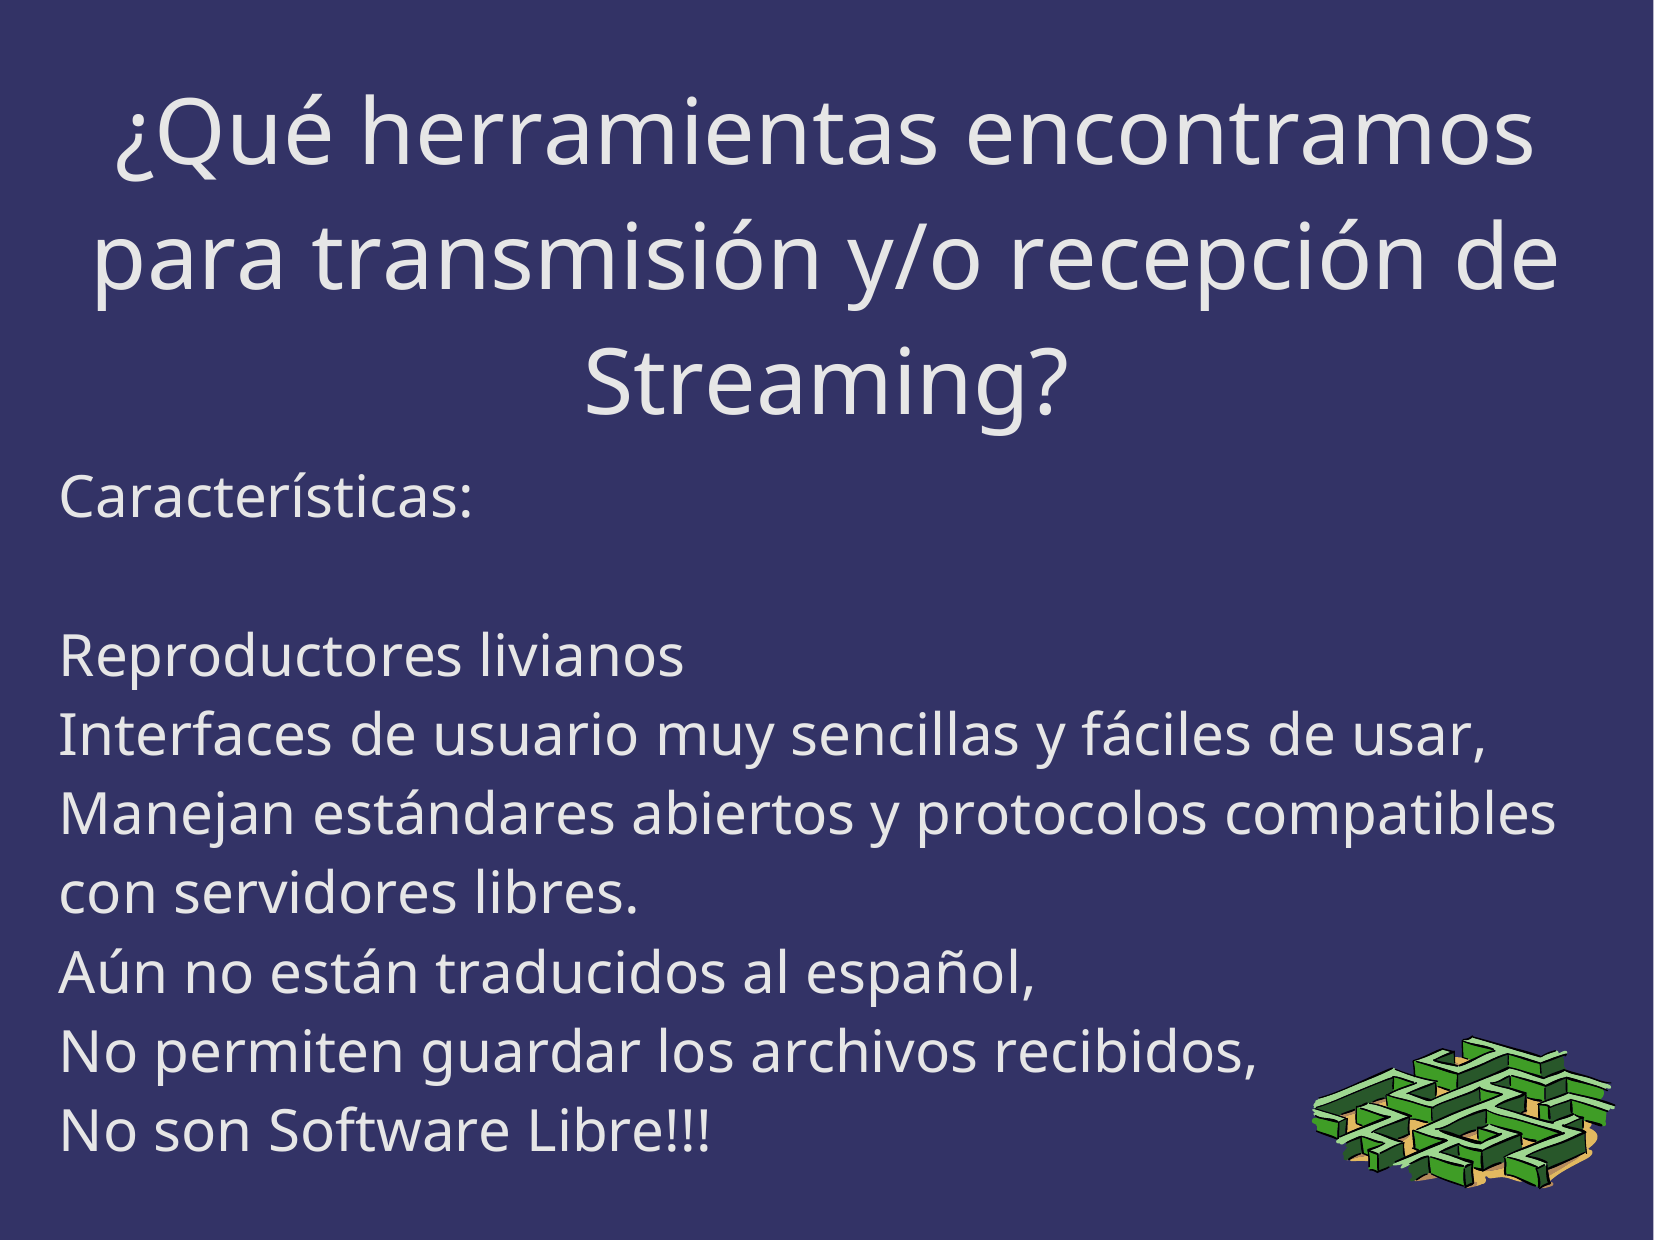

¿Qué herramientas encontramos para transmisión y/o recepción de Streaming?
# Características:
Reproductores livianos
Interfaces de usuario muy sencillas y fáciles de usar,
Manejan estándares abiertos y protocolos compatibles con servidores libres.
Aún no están traducidos al español,
No permiten guardar los archivos recibidos,
No son Software Libre!!!